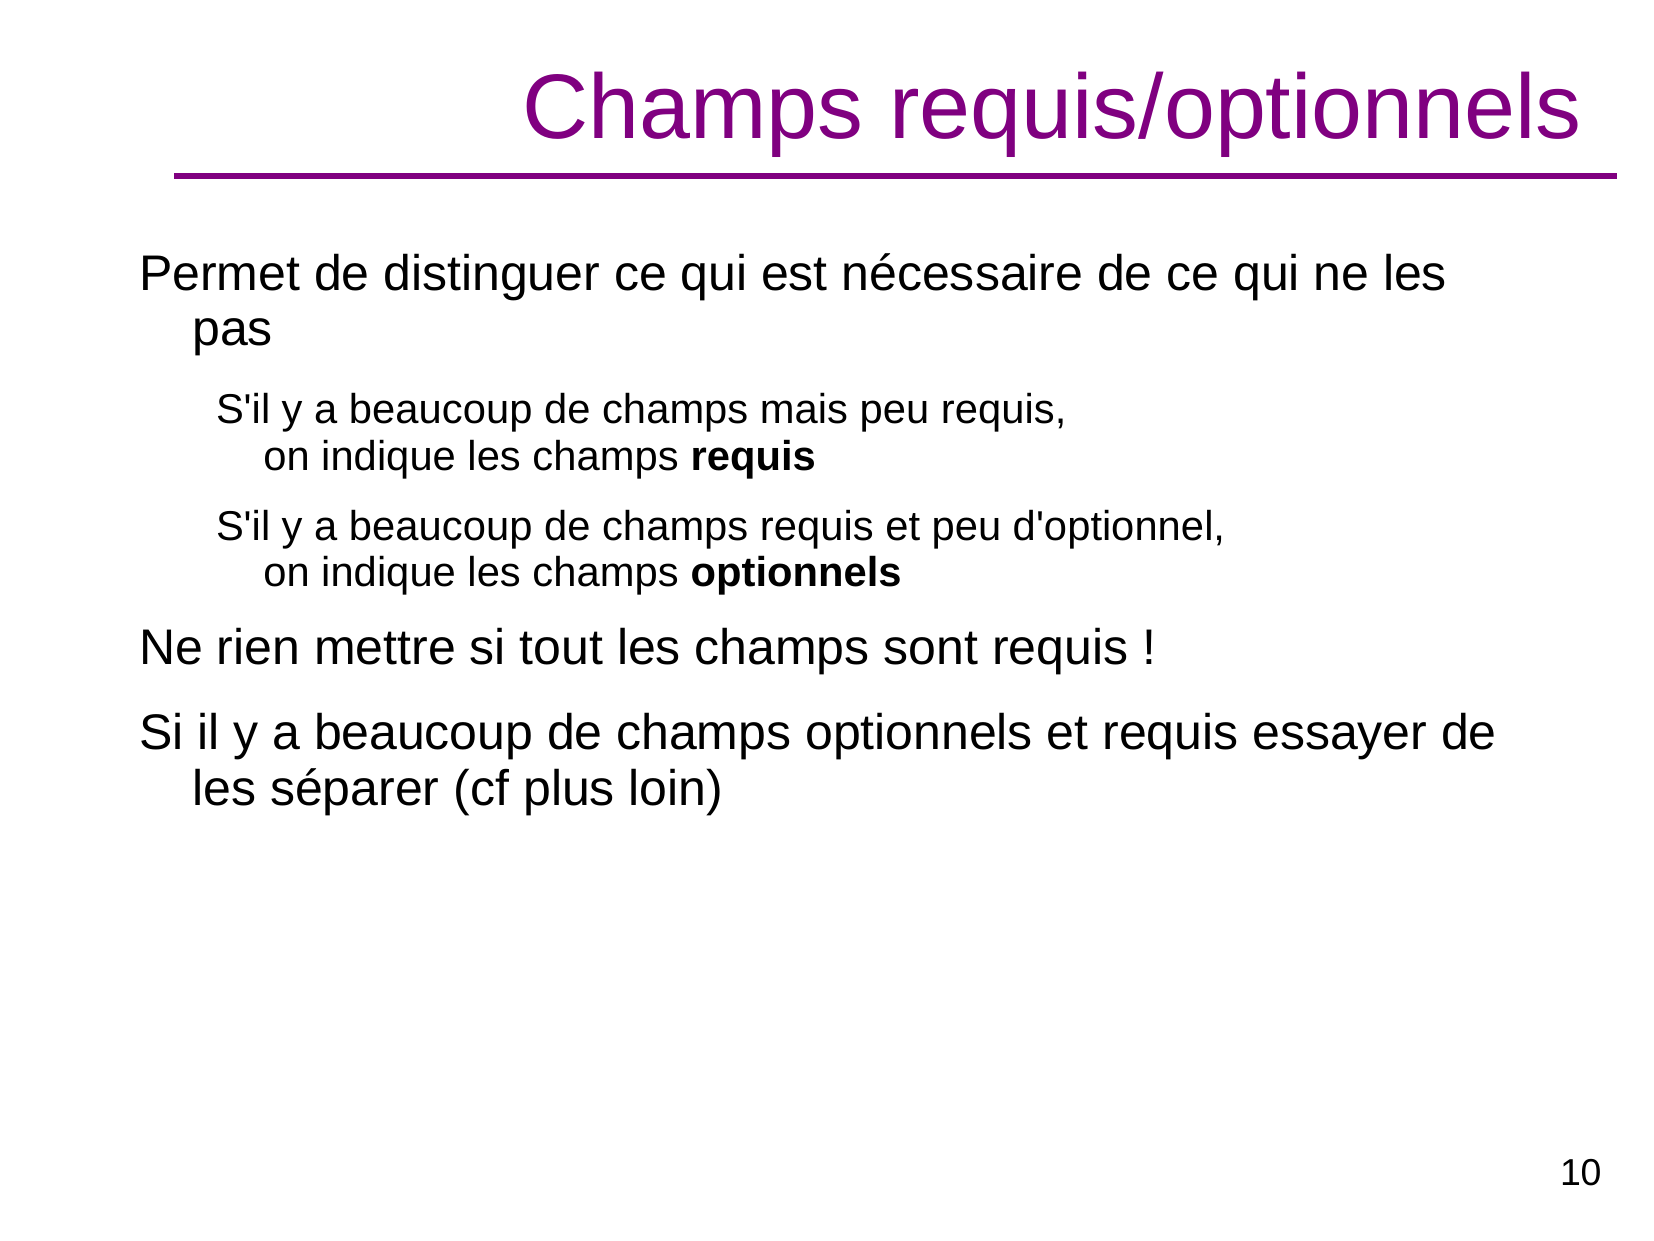

# Champs requis/optionnels
Permet de distinguer ce qui est nécessaire de ce qui ne les pas
S'il y a beaucoup de champs mais peu requis,
on indique les champs requis
S'il y a beaucoup de champs requis et peu d'optionnel,
on indique les champs optionnels
Ne rien mettre si tout les champs sont requis !
Si il y a beaucoup de champs optionnels et requis essayer de les séparer (cf plus loin)